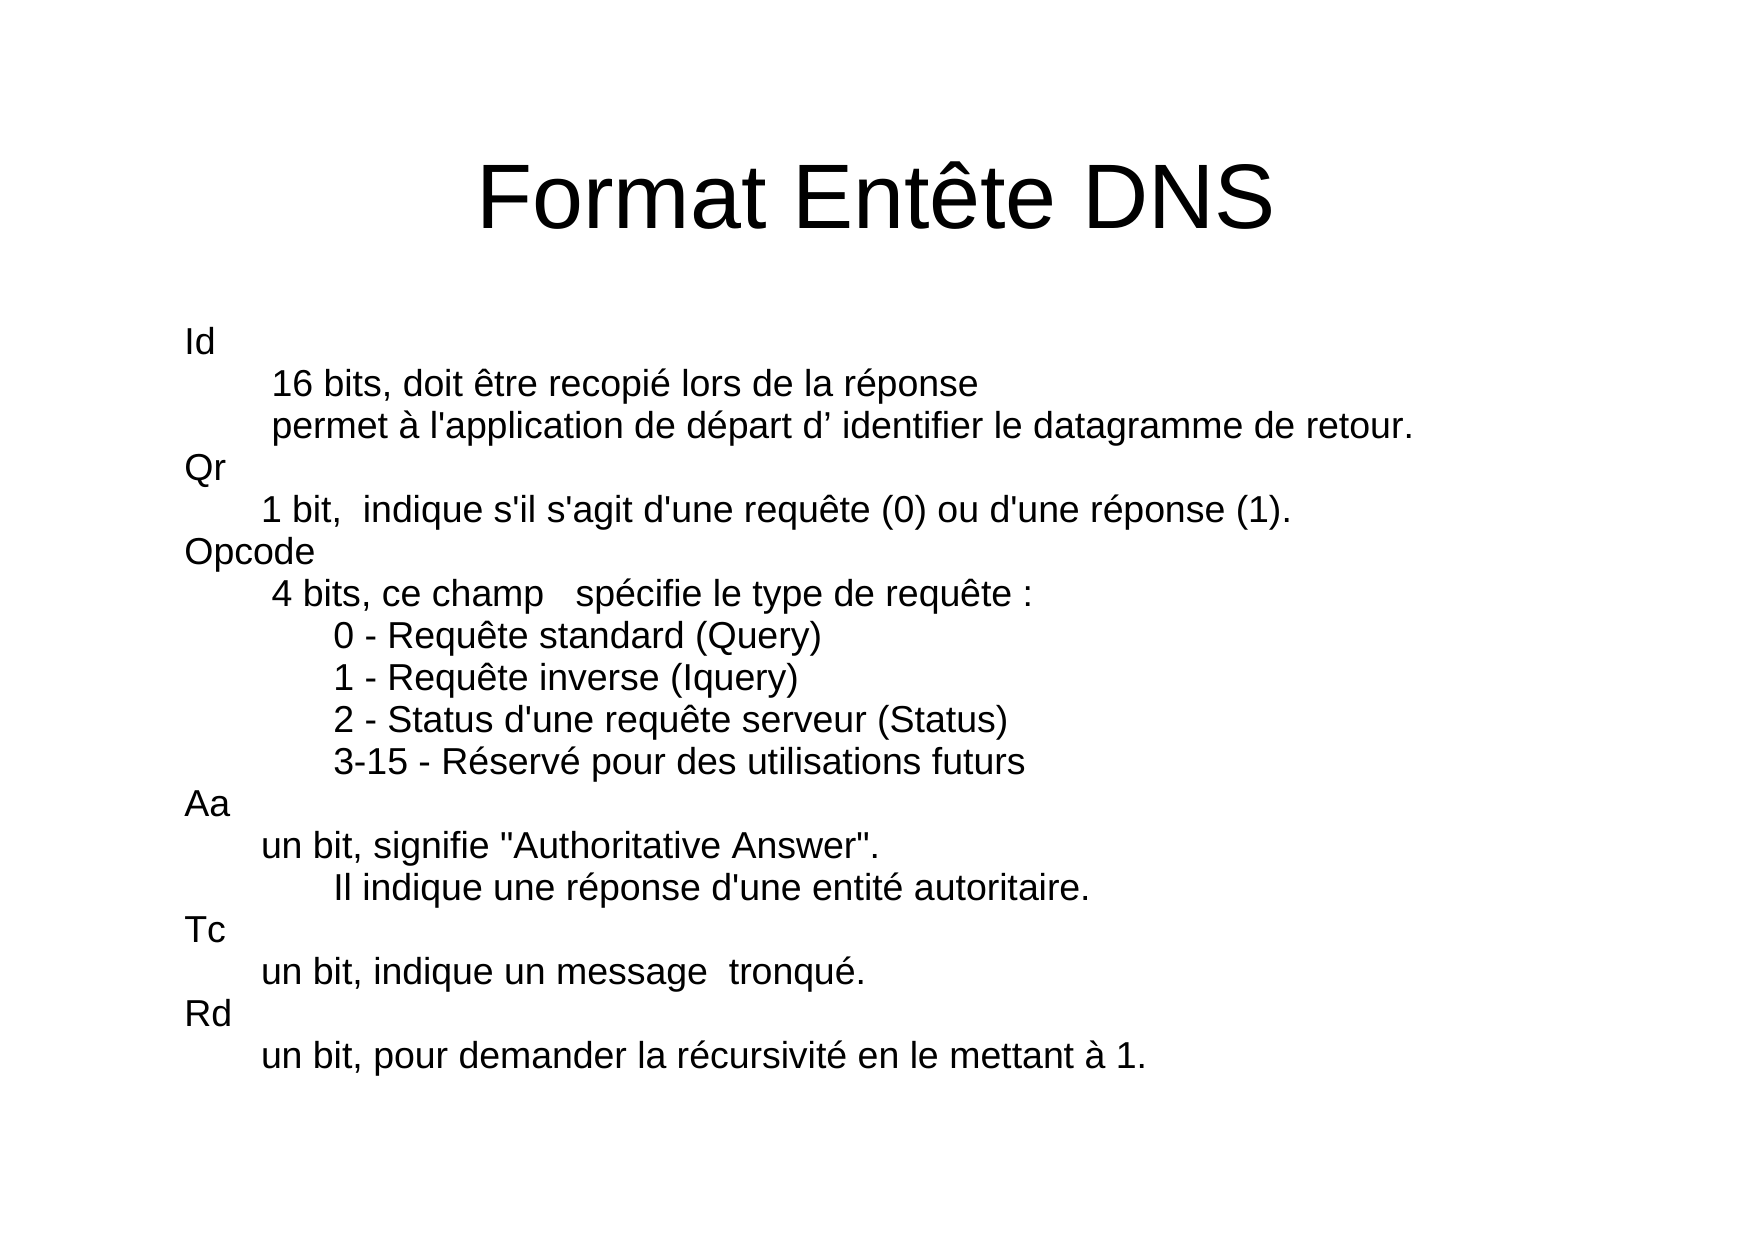

# Format Entête DNS
 Id
 16 bits, doit être recopié lors de la réponse
 permet à l'application de départ d’ identifier le datagramme de retour.
 Qr
 1 bit, indique s'il s'agit d'une requête (0) ou d'une réponse (1).
 Opcode
 4 bits, ce champ spécifie le type de requête :
 0 - Requête standard (Query)
 1 - Requête inverse (Iquery)
 2 - Status d'une requête serveur (Status)
 3-15 - Réservé pour des utilisations futurs
 Aa
 un bit, signifie "Authoritative Answer".
 Il indique une réponse d'une entité autoritaire.
 Tc
 un bit, indique un message tronqué.
 Rd
 un bit, pour demander la récursivité en le mettant à 1.